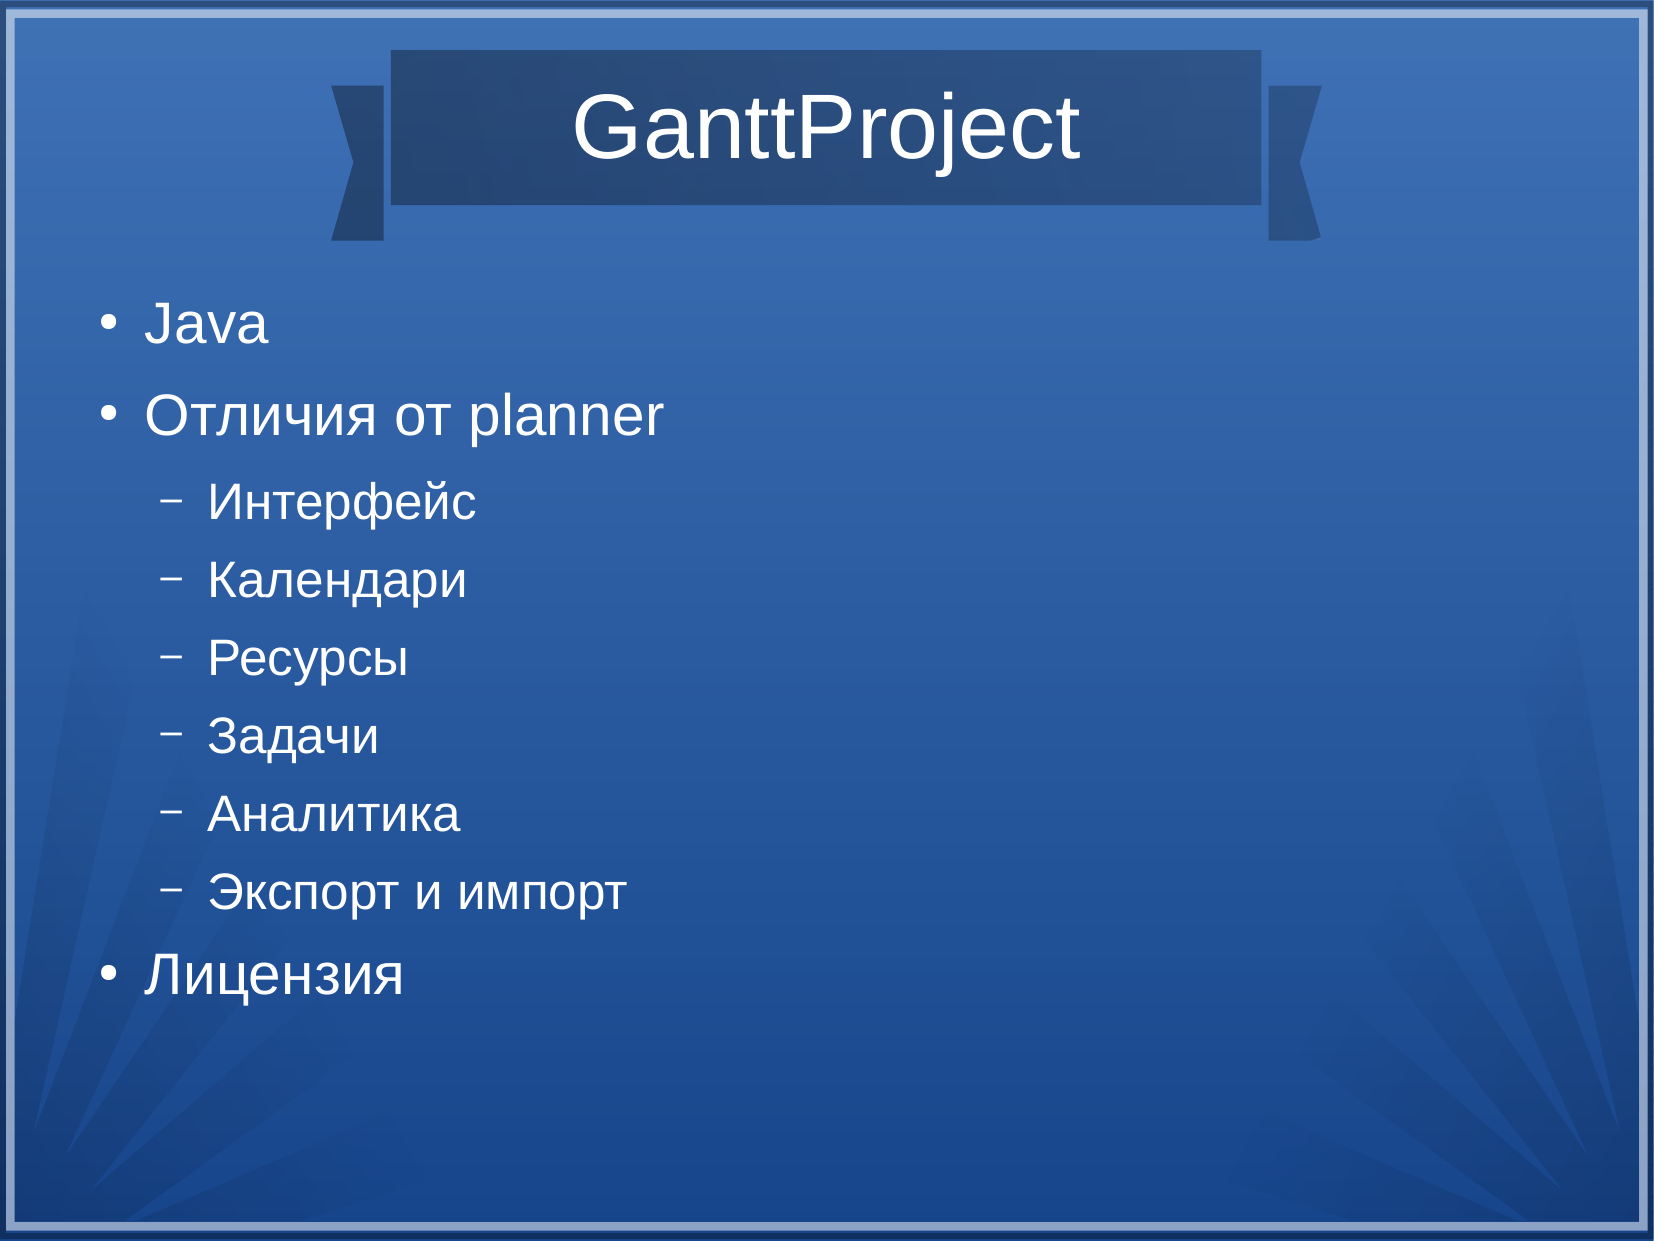

# GanttProject
Java
Отличия от planner
Интерфейс
Календари
Ресурсы
Задачи
Аналитика
Экспорт и импорт
Лицензия